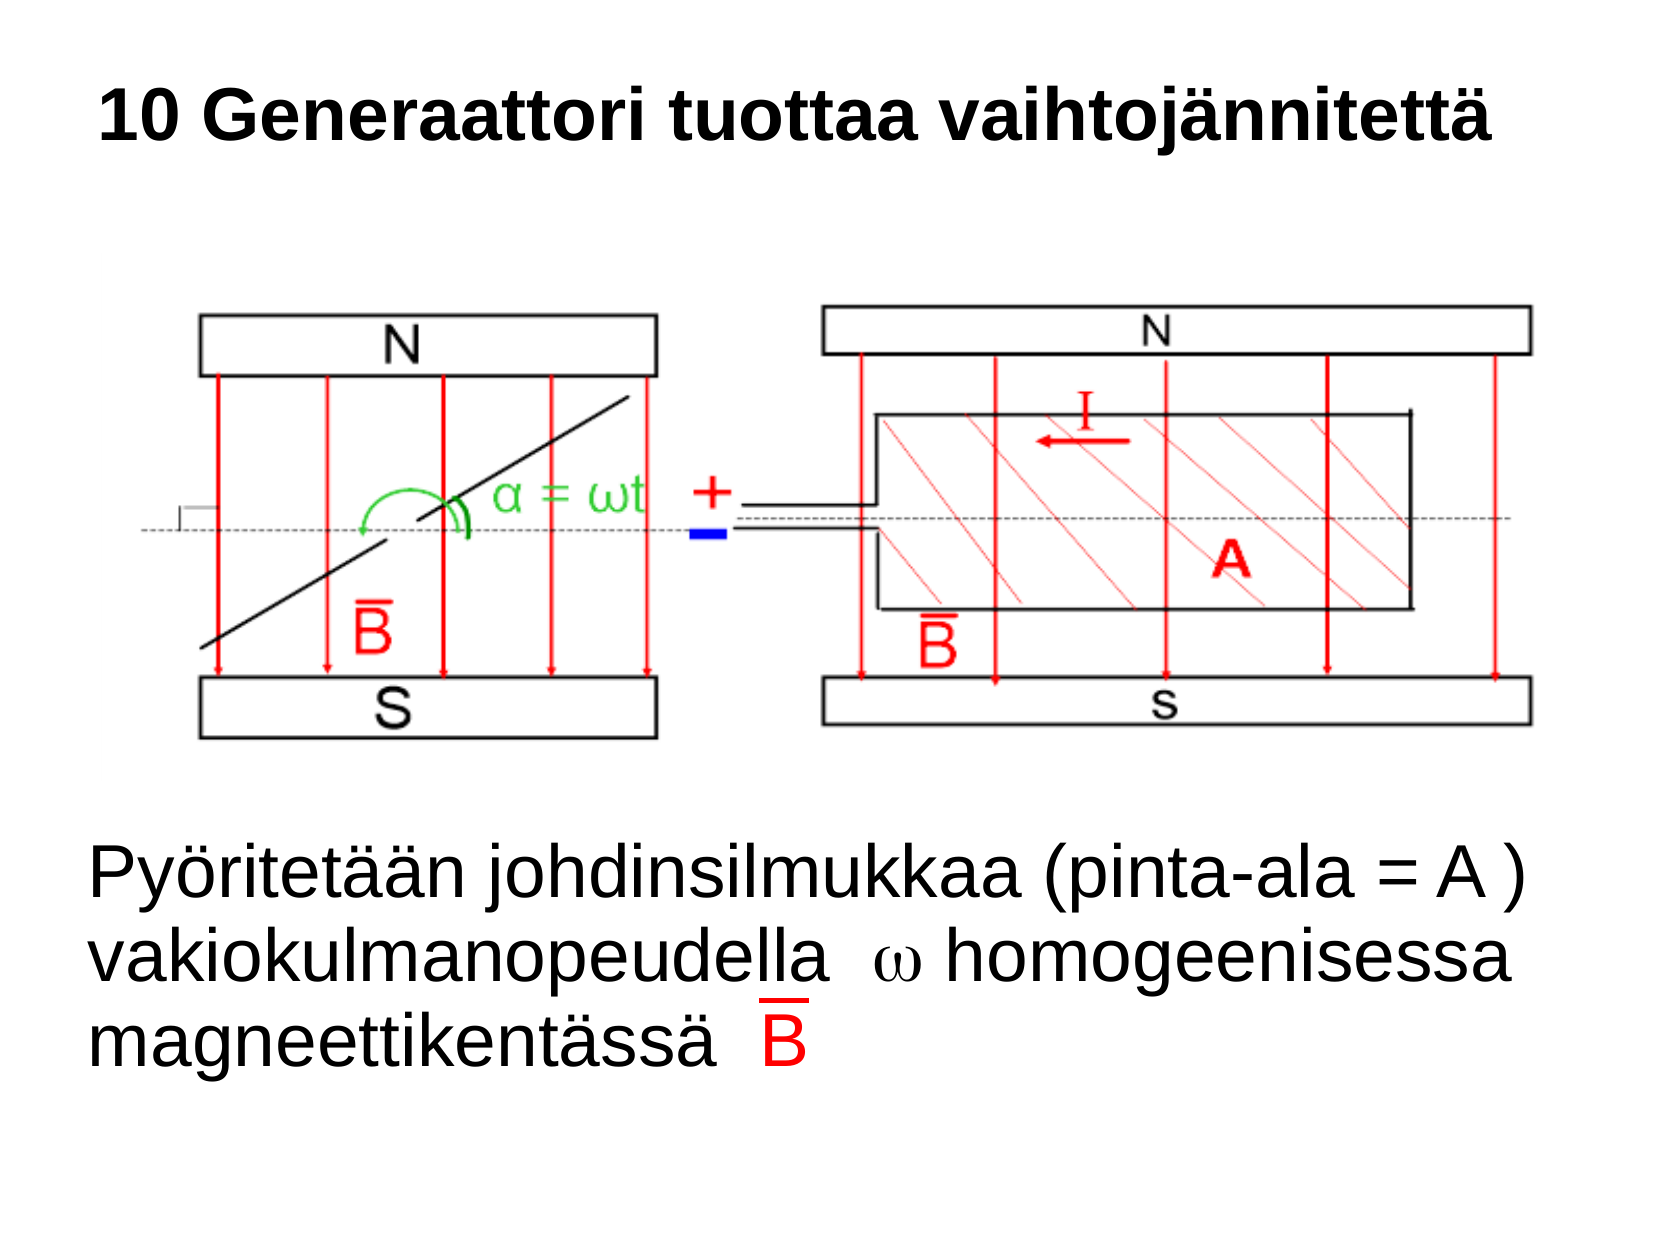

10 Generaattori tuottaa vaihtojännitettä
Pyöritetään johdinsilmukkaa (pinta-ala = A ) vakiokulmanopeudella w homogeenisessa magneettikentässä B